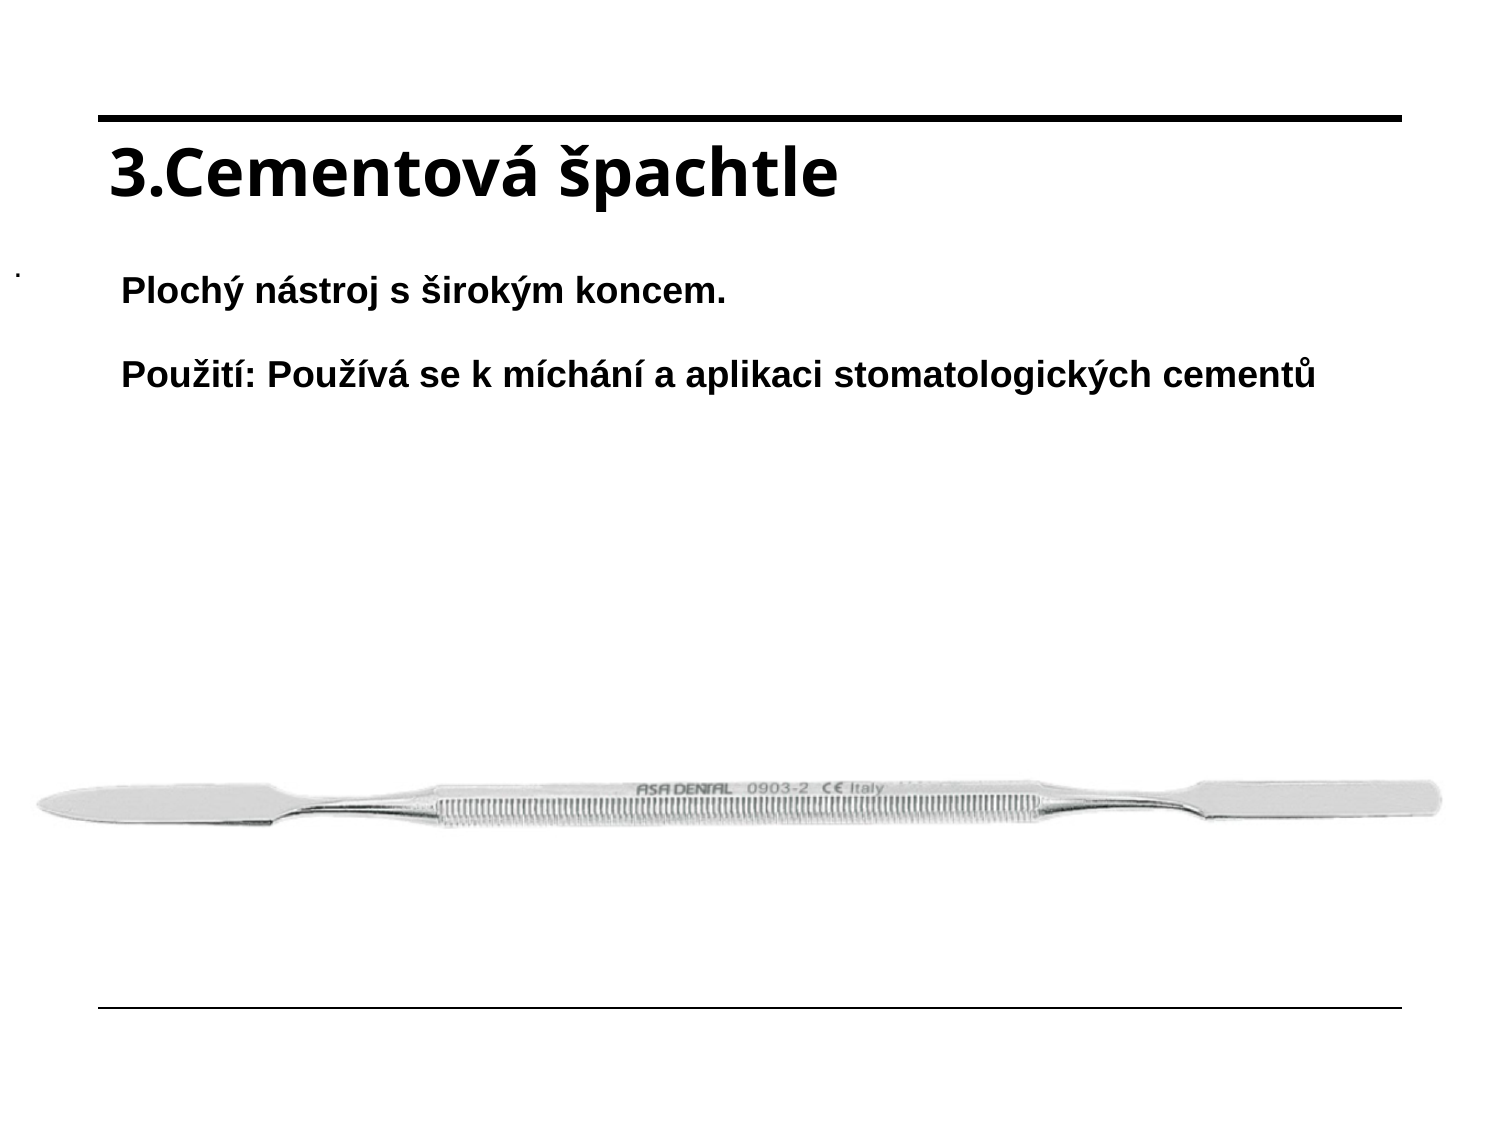

3.Cementová špachtle
.
Plochý nástroj s širokým koncem.
Použití: Používá se k míchání a aplikaci stomatologických cementů